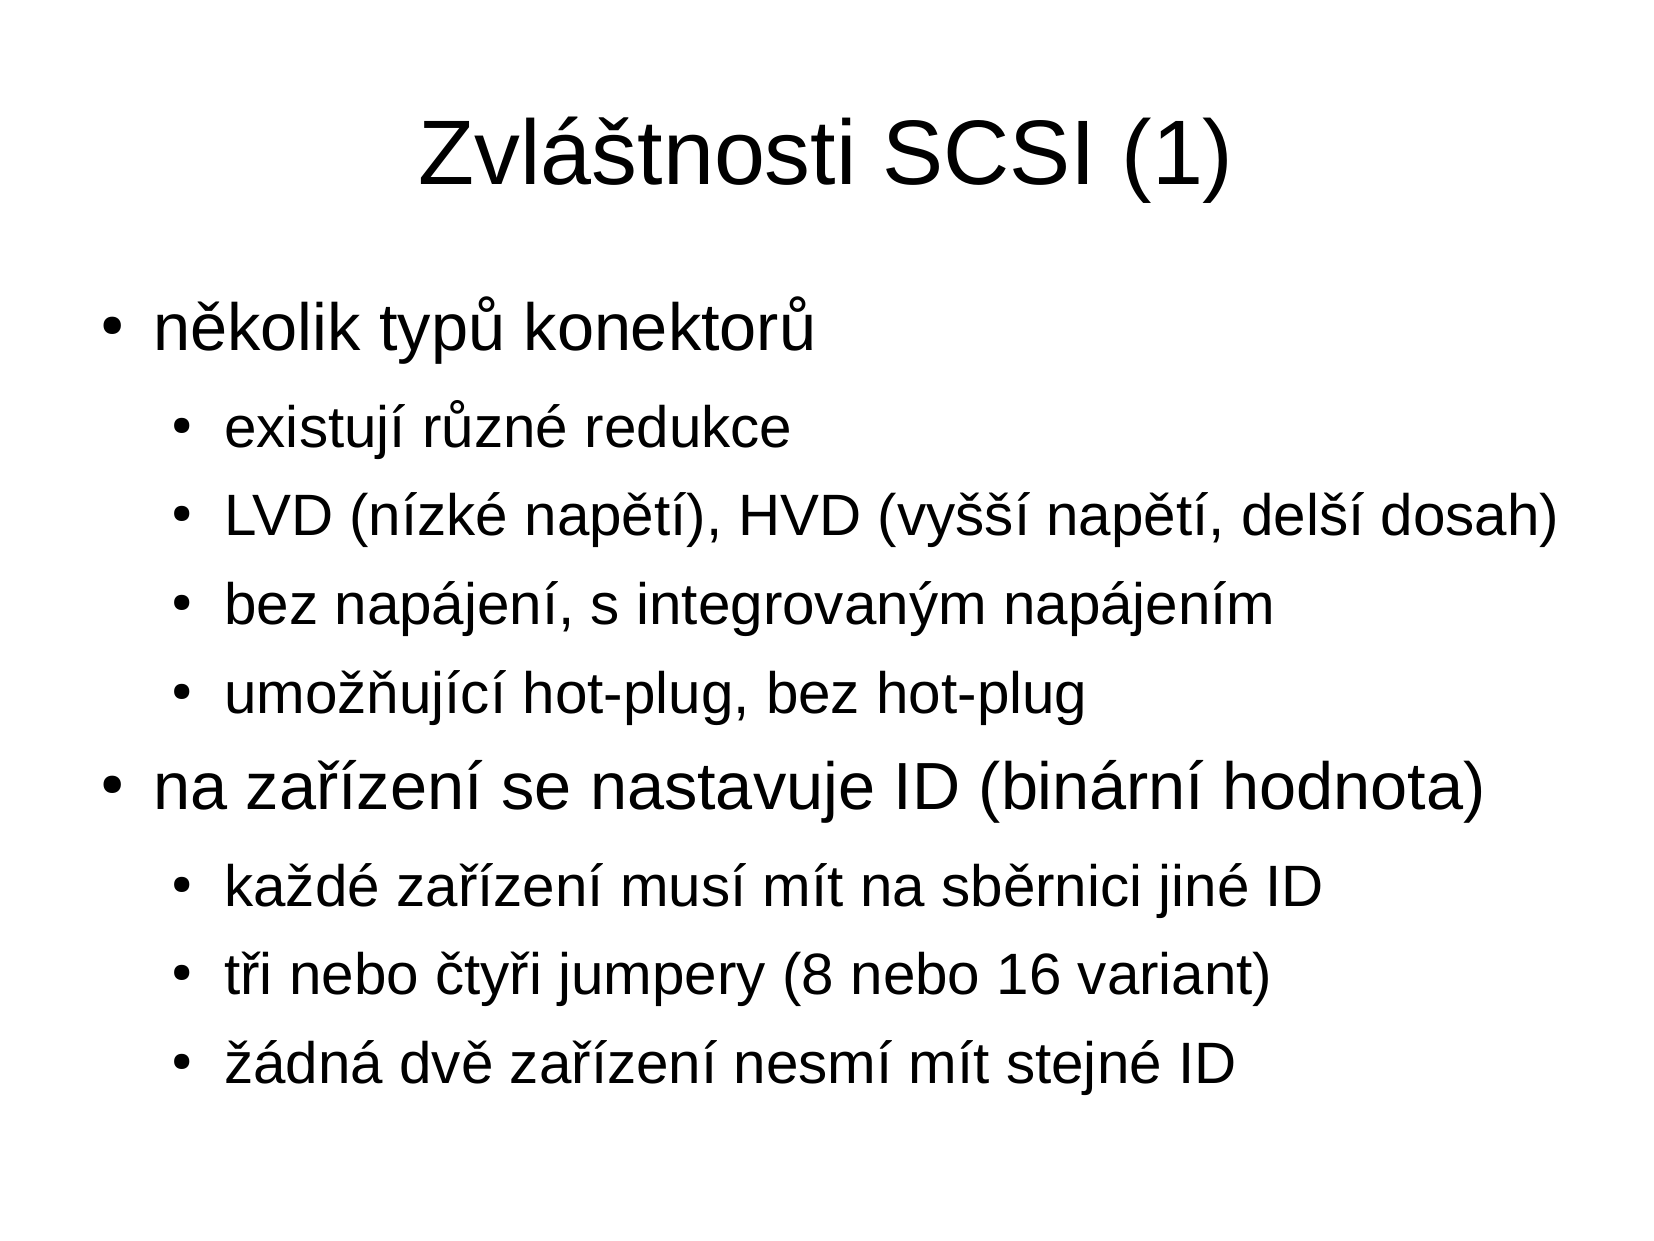

# Zvláštnosti SCSI (1)
několik typů konektorů
existují různé redukce
LVD (nízké napětí), HVD (vyšší napětí, delší dosah)
bez napájení, s integrovaným napájením
umožňující hot-plug, bez hot-plug
na zařízení se nastavuje ID (binární hodnota)
každé zařízení musí mít na sběrnici jiné ID
tři nebo čtyři jumpery (8 nebo 16 variant)
žádná dvě zařízení nesmí mít stejné ID